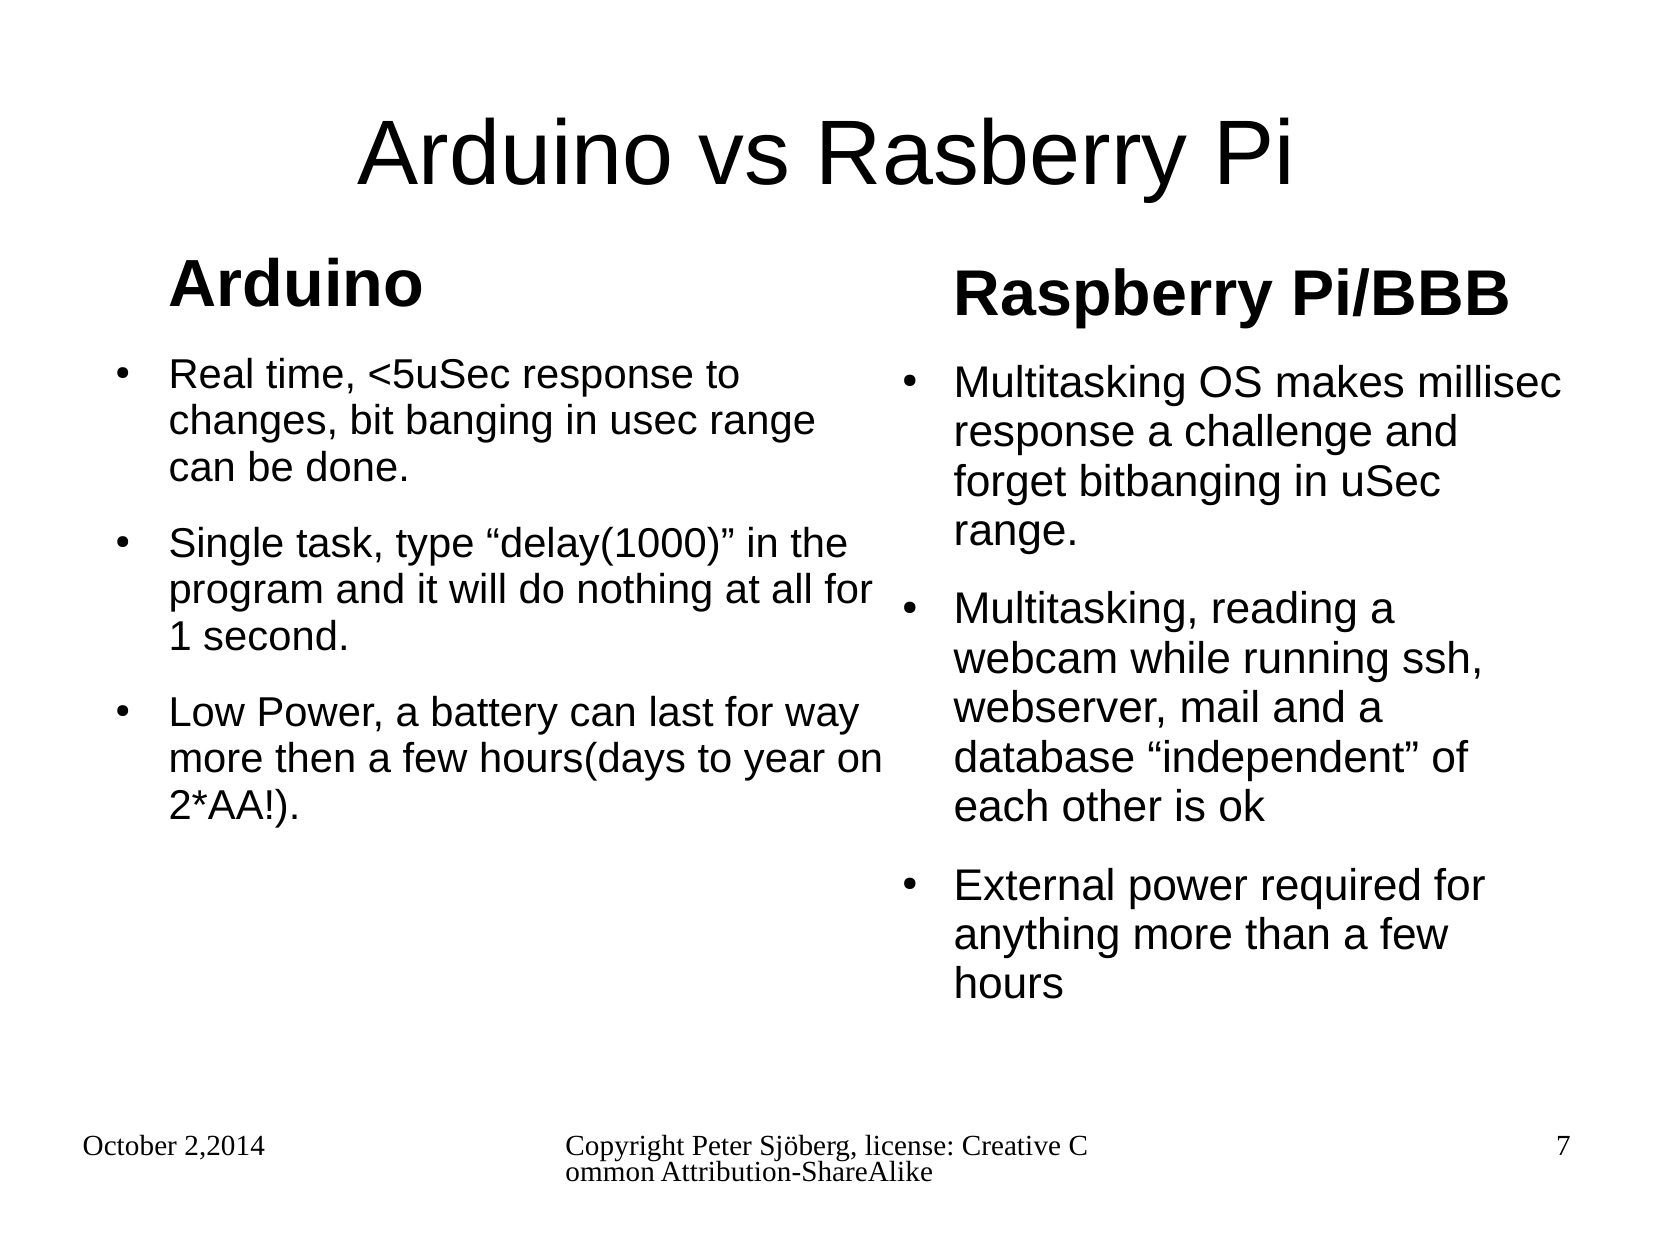

# Arduino vs Rasberry Pi
Arduino
Real time, <5uSec response to changes, bit banging in usec range can be done.
Single task, type “delay(1000)” in the program and it will do nothing at all for 1 second.
Low Power, a battery can last for way more then a few hours(days to year on 2*AA!).
Raspberry Pi/BBB
Multitasking OS makes millisec response a challenge and forget bitbanging in uSec range.
Multitasking, reading a webcam while running ssh, webserver, mail and a database “independent” of each other is ok
External power required for anything more than a few hours
October 2,2014
Copyright Peter Sjöberg, license: Creative Common Attribution-ShareAlike
7